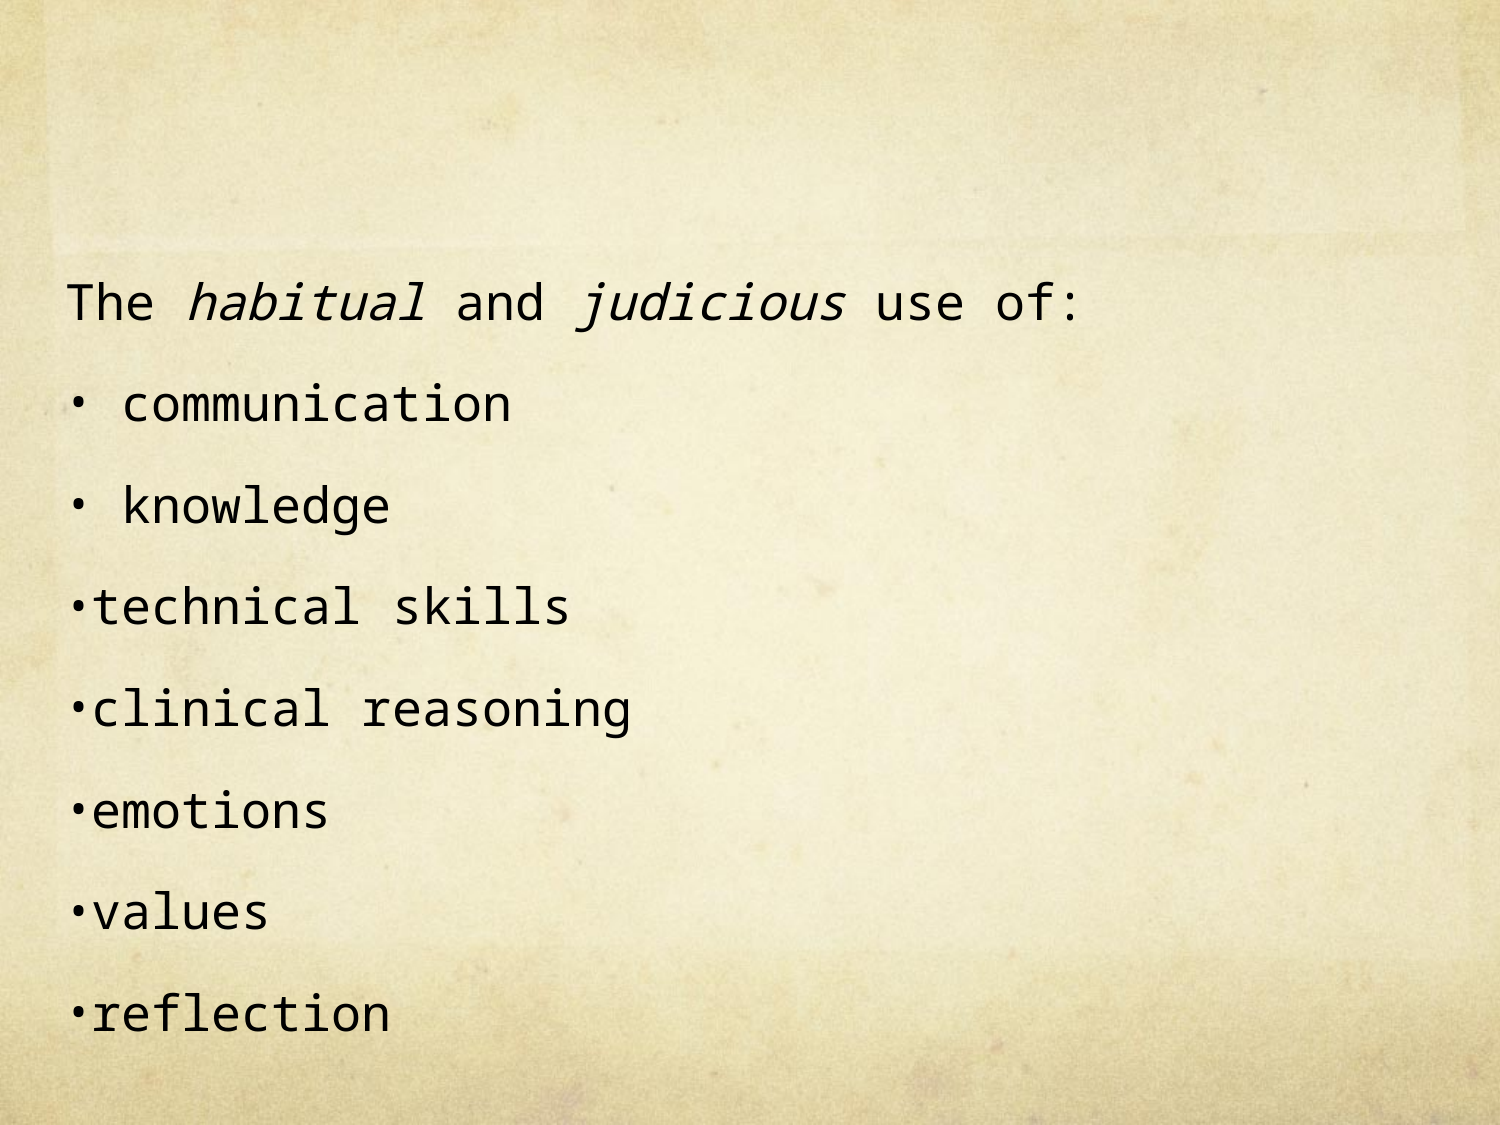

#
The habitual and judicious use of:
 communication
 knowledge
technical skills
clinical reasoning
emotions
values
reflection